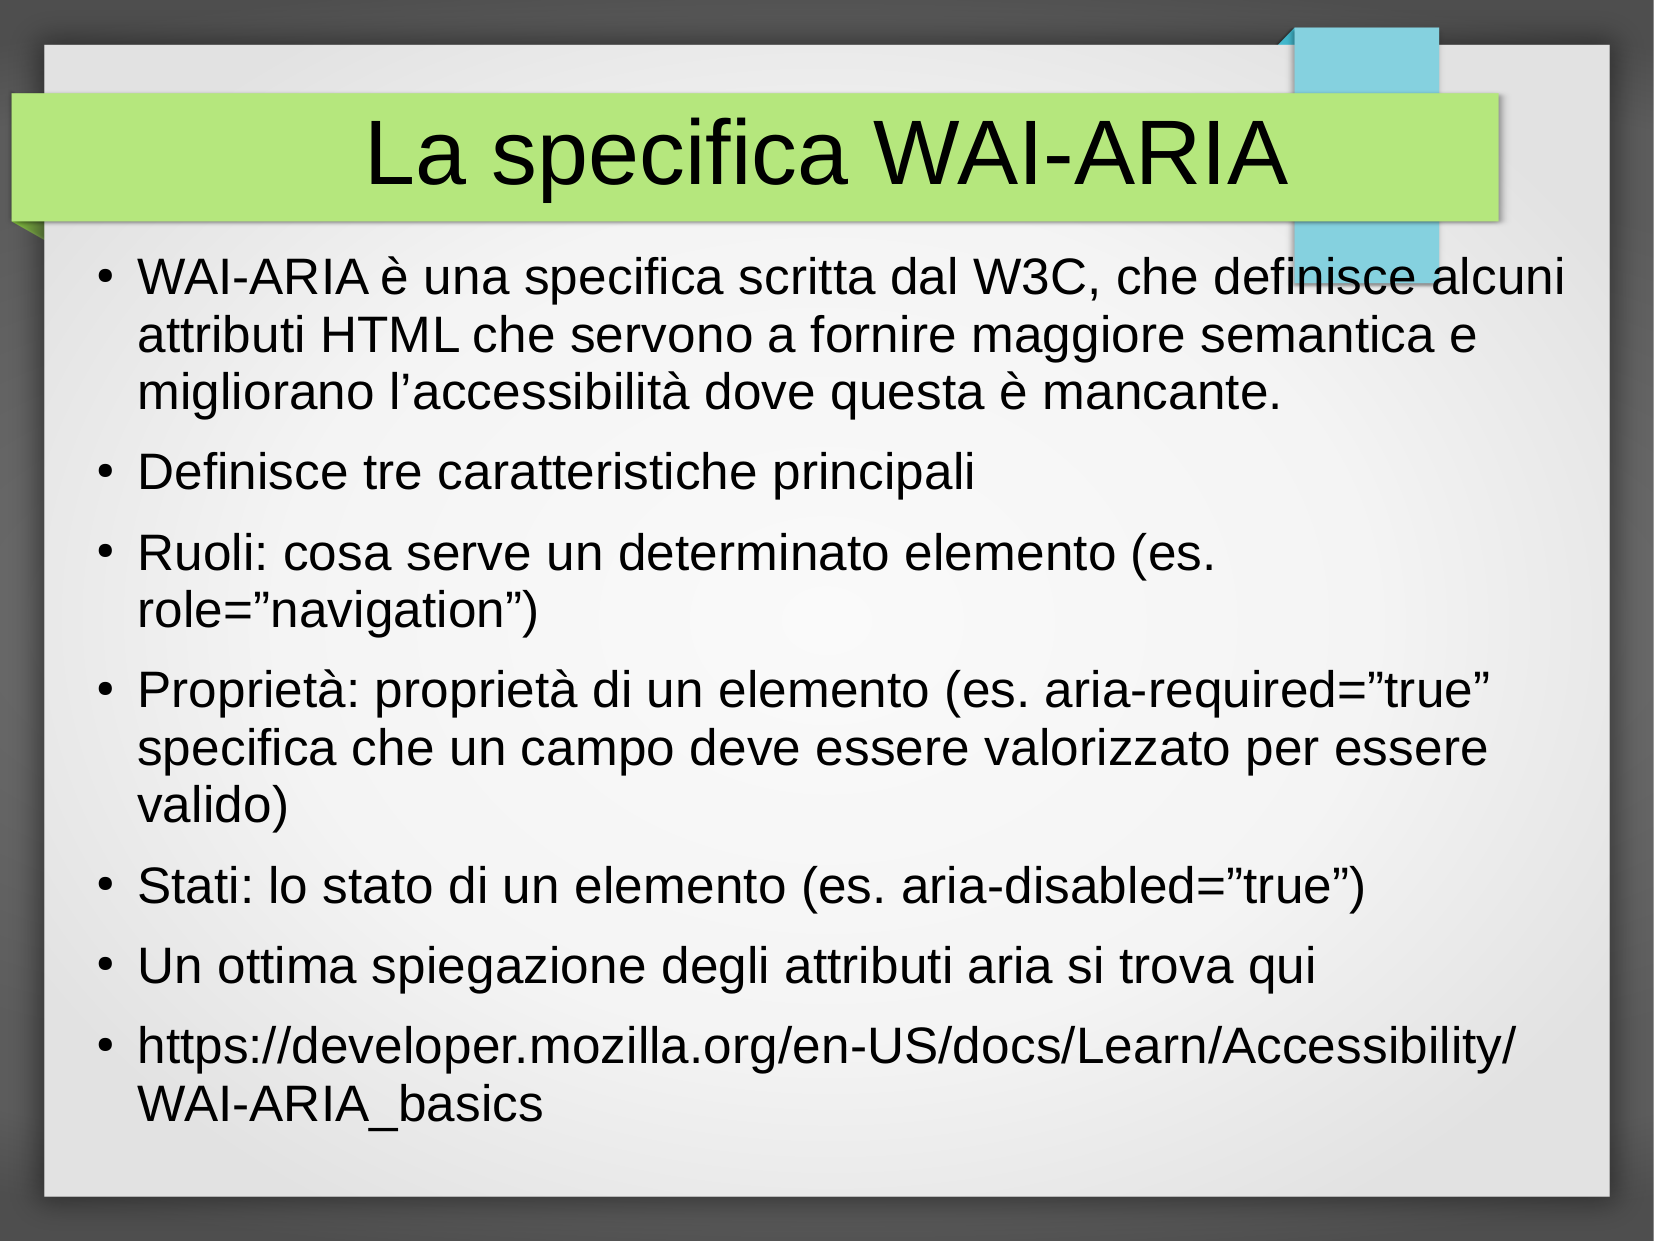

# La specifica WAI-ARIA
WAI-ARIA è una specifica scritta dal W3C, che definisce alcuni attributi HTML che servono a fornire maggiore semantica e migliorano l’accessibilità dove questa è mancante.
Definisce tre caratteristiche principali
Ruoli: cosa serve un determinato elemento (es. role=”navigation”)
Proprietà: proprietà di un elemento (es. aria-required=”true” specifica che un campo deve essere valorizzato per essere valido)
Stati: lo stato di un elemento (es. aria-disabled=”true”)
Un ottima spiegazione degli attributi aria si trova qui
https://developer.mozilla.org/en-US/docs/Learn/Accessibility/WAI-ARIA_basics